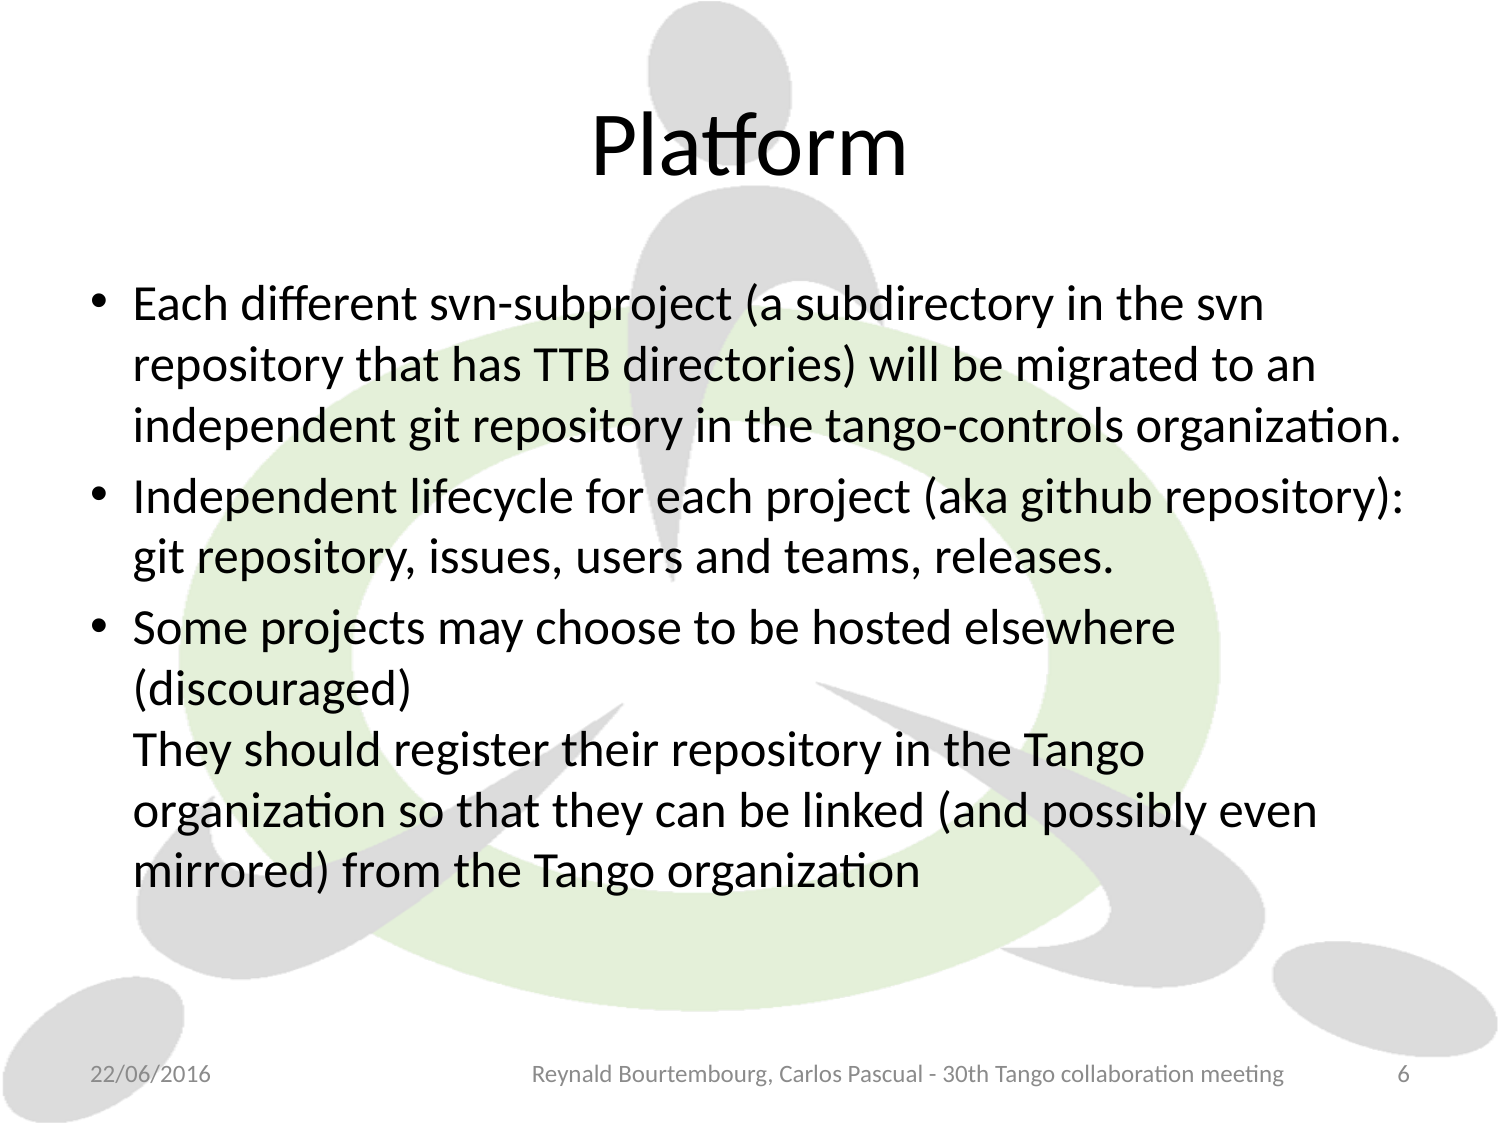

# Platform
Each different svn-subproject (a subdirectory in the svn repository that has TTB directories) will be migrated to an independent git repository in the tango-controls organization.
Independent lifecycle for each project (aka github repository): git repository, issues, users and teams, releases.
Some projects may choose to be hosted elsewhere (discouraged)
They should register their repository in the Tango organization so that they can be linked (and possibly even mirrored) from the Tango organization
22/06/2016
Reynald Bourtembourg, Carlos Pascual - 30th Tango collaboration meeting